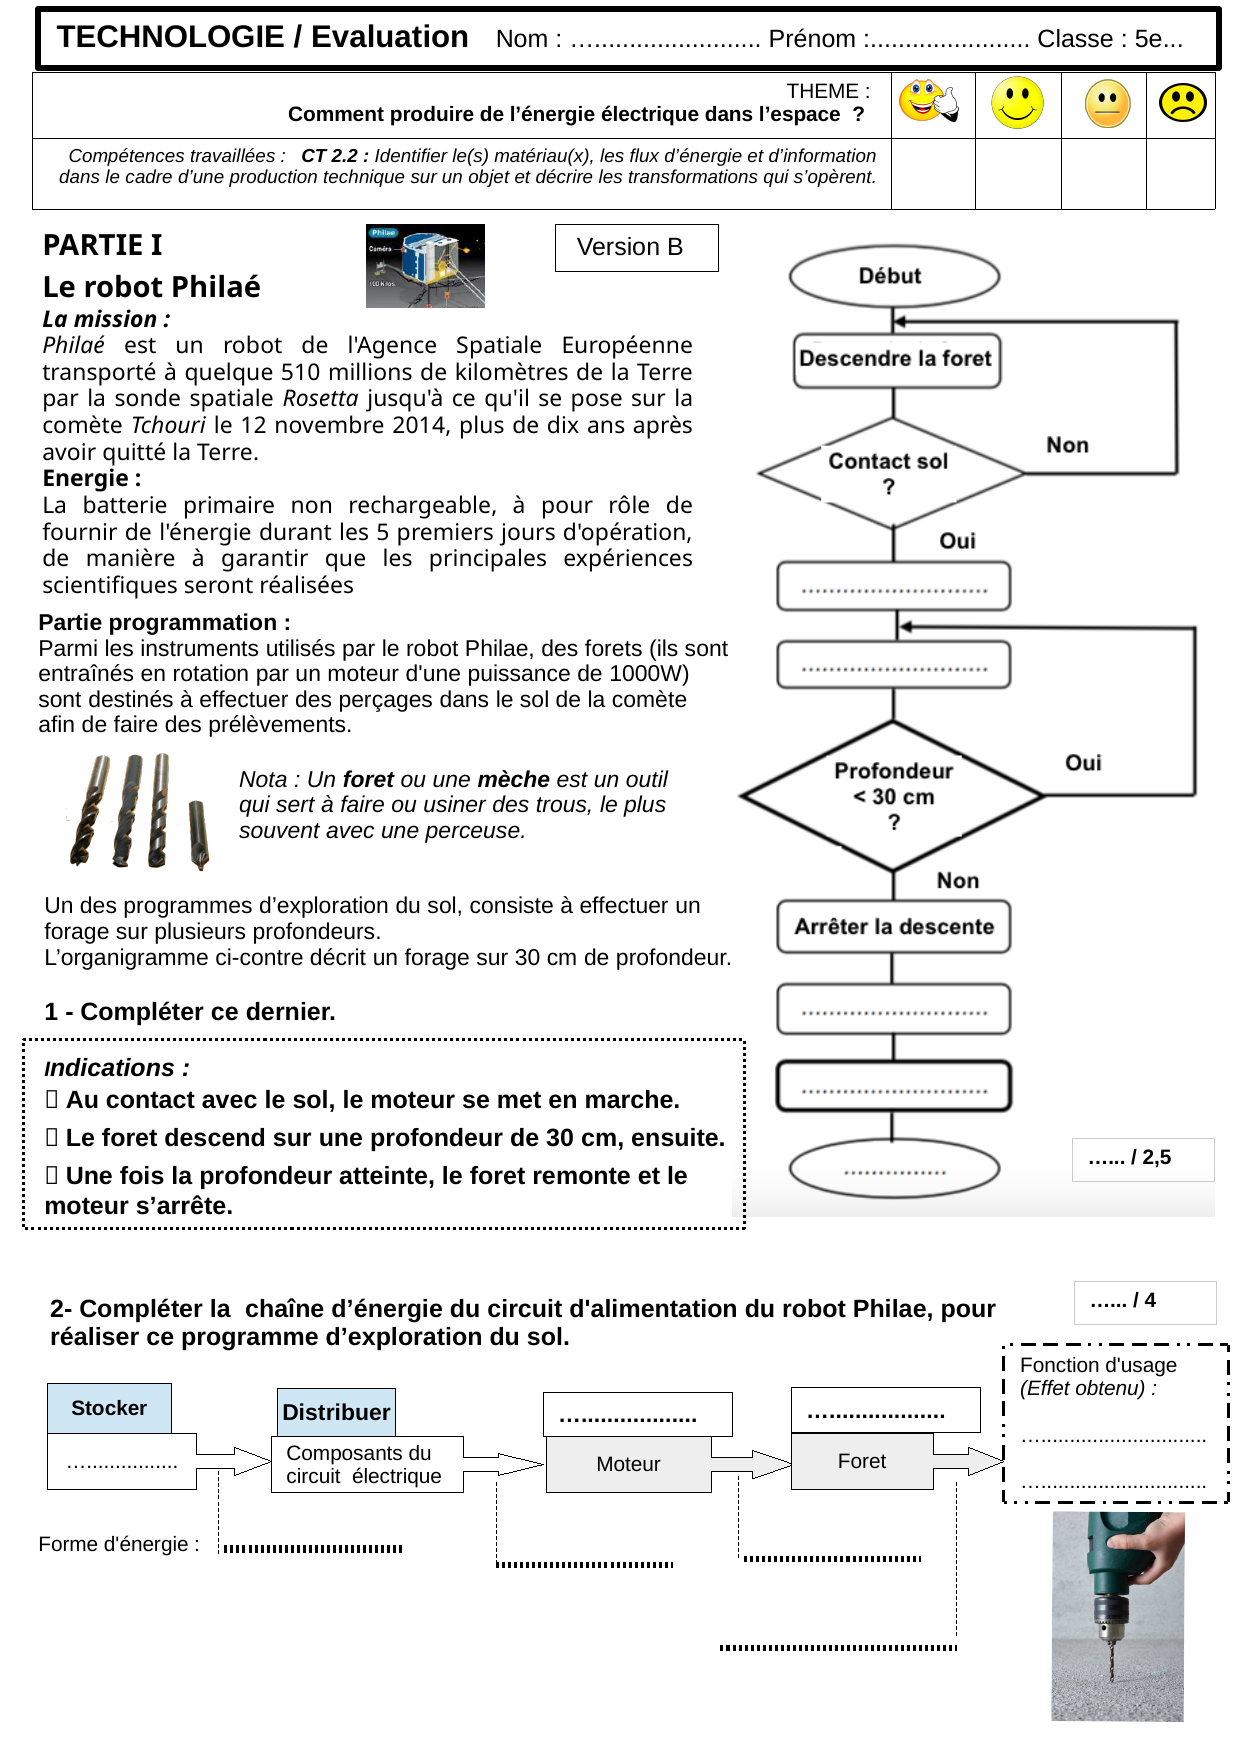

TECHNOLOGIE / Evaluation Nom : …........................ Prénom :....................... Classe : 5e...
| THEME : Comment produire de l’énergie électrique dans l’espace  ? | | | | |
| --- | --- | --- | --- | --- |
| Compétences travaillées : CT 2.2 : Identifier le(s) matériau(x), les flux d’énergie et d’information dans le cadre d’une production technique sur un objet et décrire les transformations qui s’opèrent. | | | | |
PARTIE I
Le robot Philaé
La mission :
Philaé est un robot de l'Agence Spatiale Européenne transporté à quelque 510 millions de kilomètres de la Terre par la sonde spatiale Rosetta jusqu'à ce qu'il se pose sur la comète Tchouri le 12 novembre 2014, plus de dix ans après avoir quitté la Terre.
Energie :
La batterie primaire non rechargeable, à pour rôle de fournir de l'énergie durant les 5 premiers jours d'opération, de manière à garantir que les principales expériences scientifiques seront réalisées
 Version B
Partie programmation :
Parmi les instruments utilisés par le robot Philae, des forets (ils sont entraînés en rotation par un moteur d'une puissance de 1000W) sont destinés à effectuer des perçages dans le sol de la comète afin de faire des prélèvements.
Nota : Un foret ou une mèche est un outil qui sert à faire ou usiner des trous, le plus souvent avec une perceuse.
Un des programmes d’exploration du sol, consiste à effectuer un forage sur plusieurs profondeurs.
L’organigramme ci-contre décrit un forage sur 30 cm de profondeur.
1 - Compléter ce dernier.
Indications :
 Au contact avec le sol, le moteur se met en marche.
 Le foret descend sur une profondeur de 30 cm, ensuite.
 Une fois la profondeur atteinte, le foret remonte et le moteur s’arrête.
…... / 2,5
…... / 4
2- Compléter la ​chaîne d’énergie du circuit d'alimentation du robot Philae, pour réaliser ce programme d’exploration du sol.
Fonction d'usage (Effet obtenu) :
….............................
….............................
Stocker
…..................
Distribuer
…..................
…................
Foret
Composants du
circuit électrique
Moteur
Forme d'énergie :